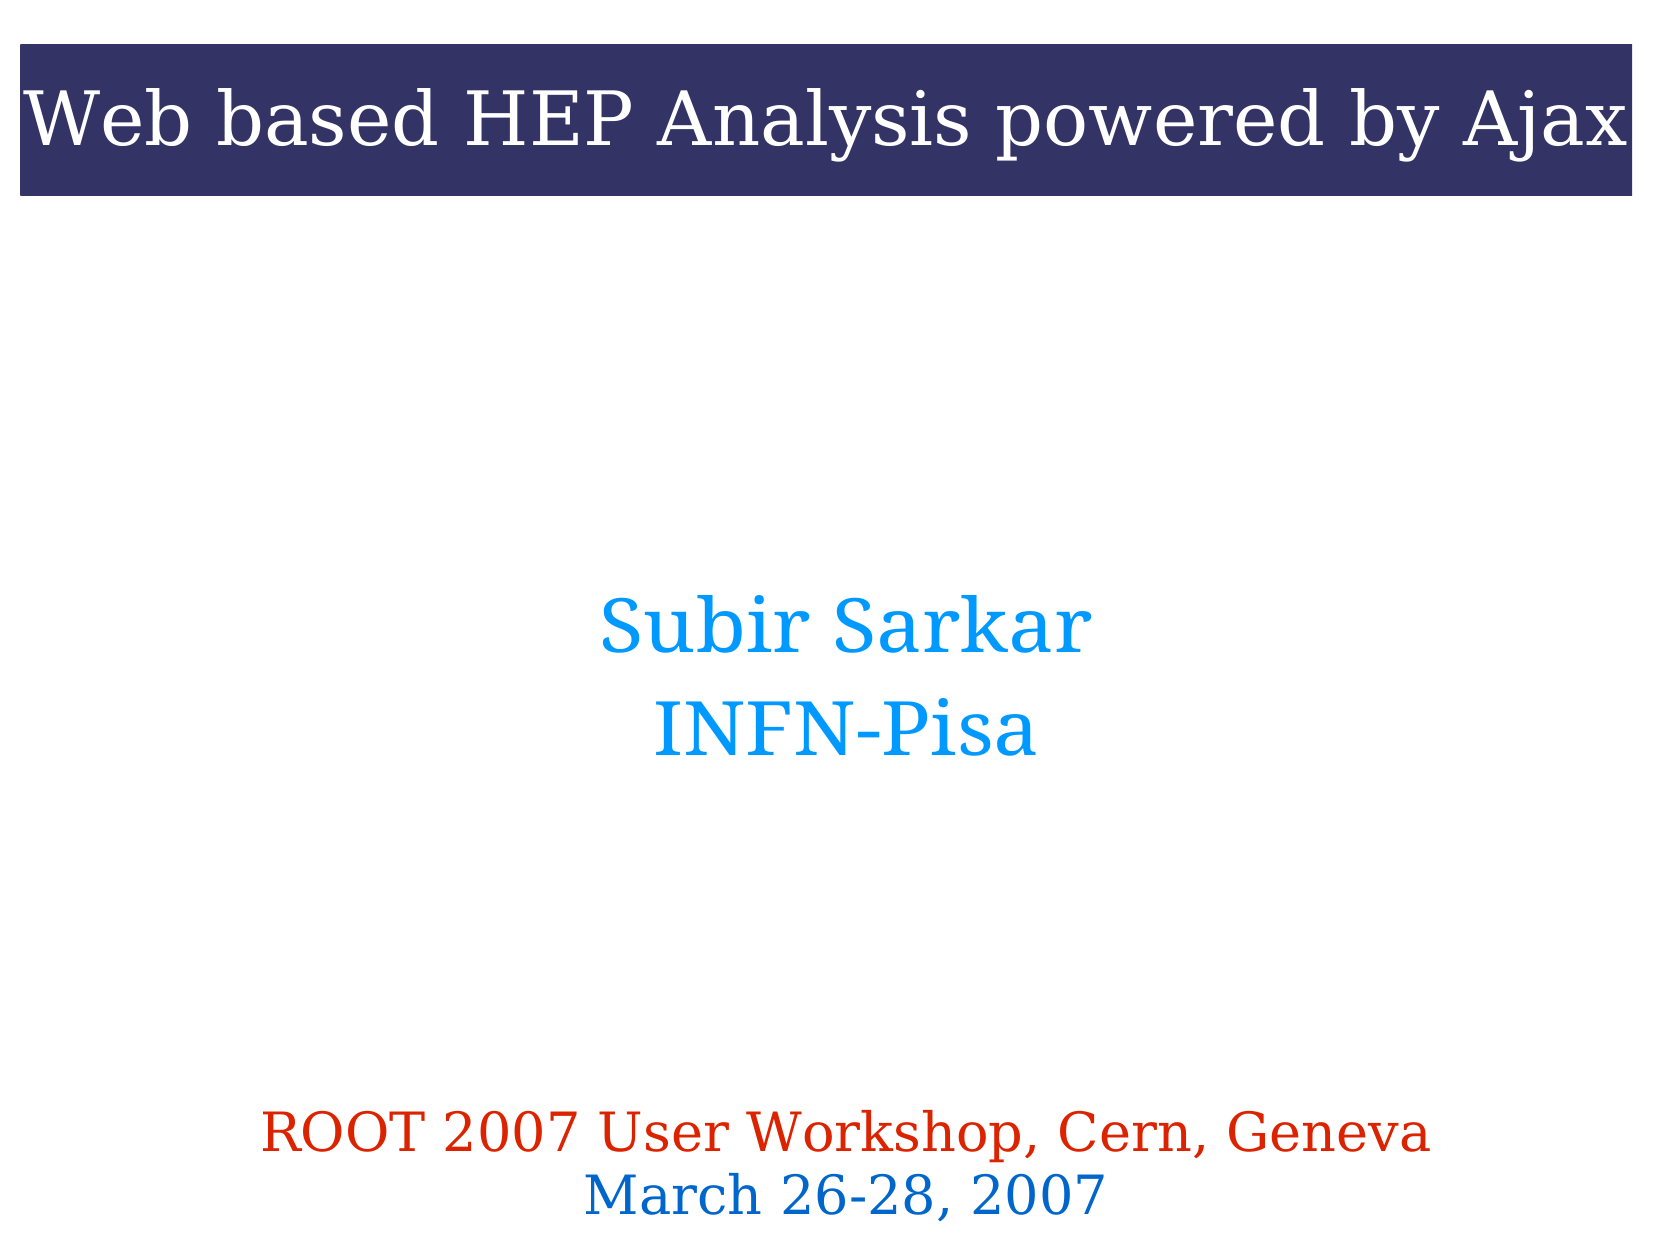

# Web based HEP Analysis powered by Ajax
Subir Sarkar
INFN-Pisa
 ROOT 2007 User Workshop, Cern, Geneva
March 26-28, 2007